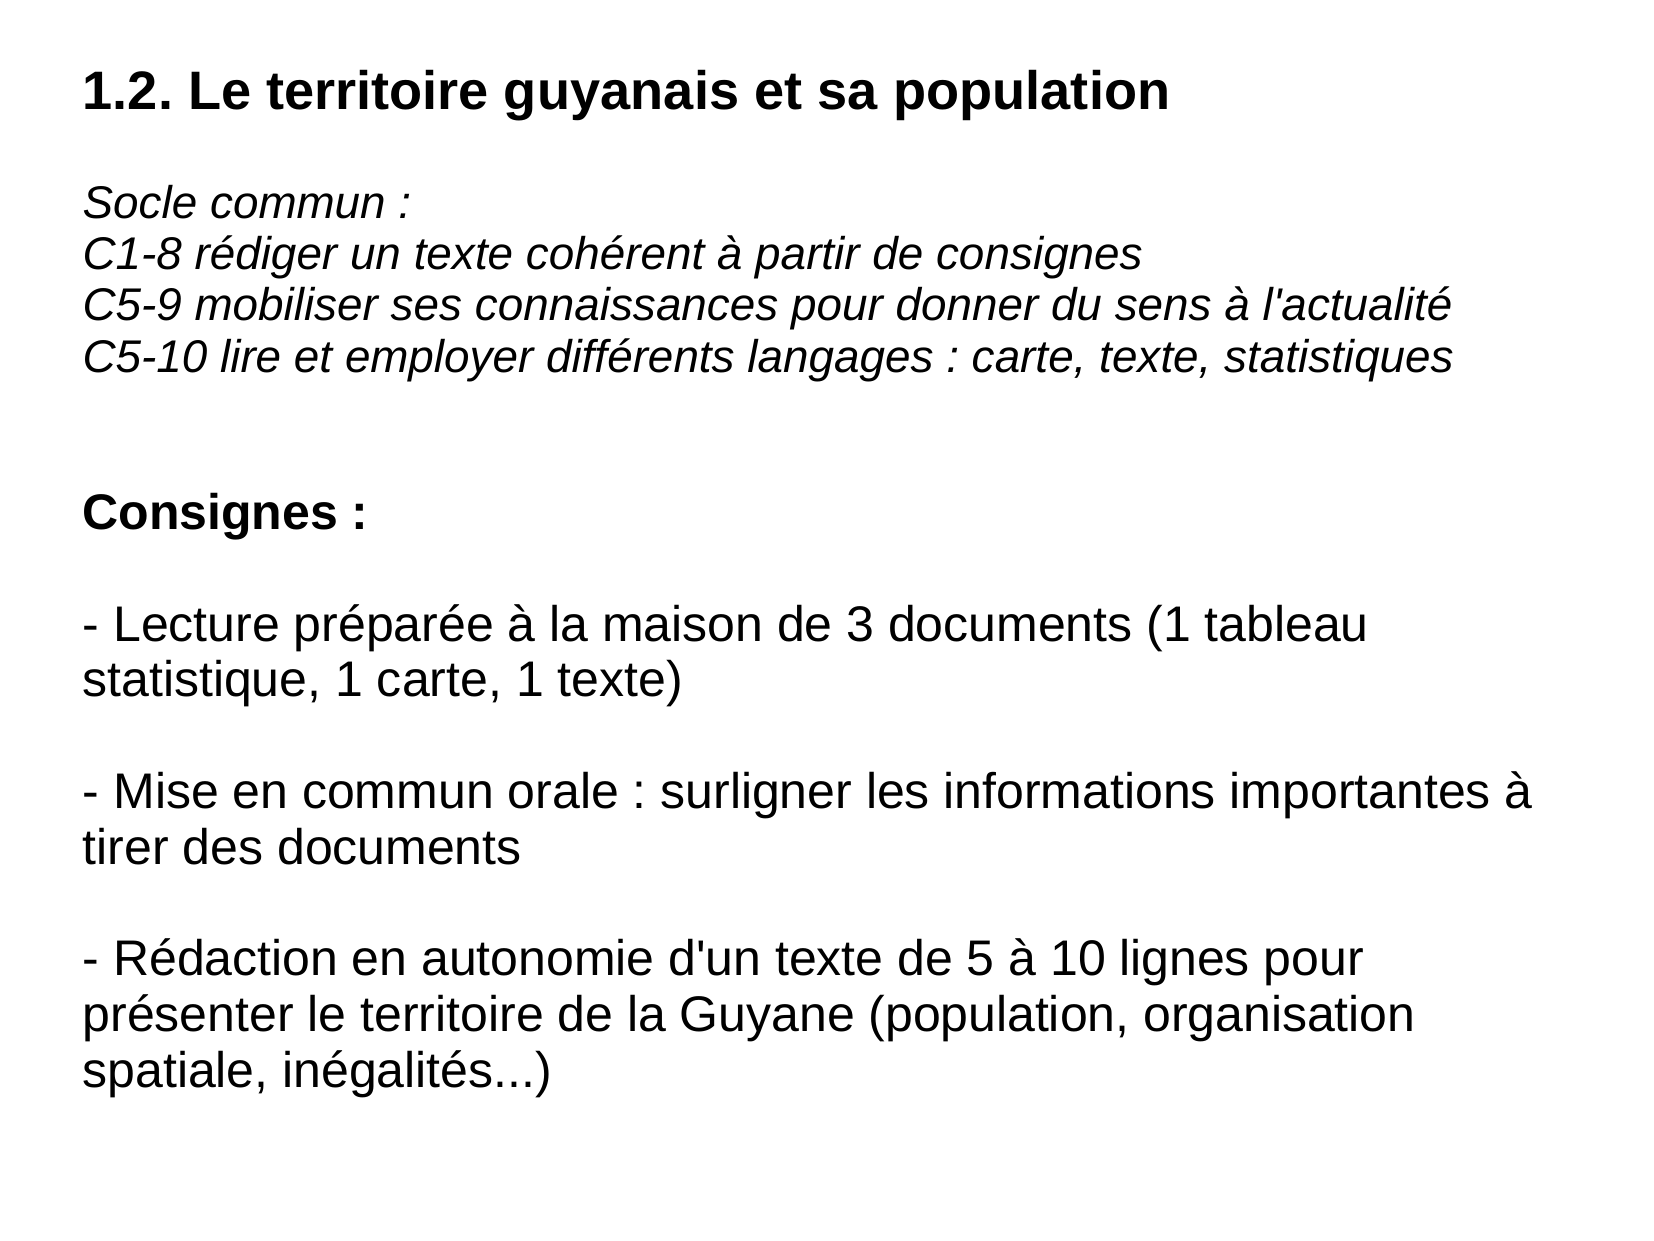

# 1.2. Le territoire guyanais et sa population
Socle commun :
C1-8 rédiger un texte cohérent à partir de consignes
C5-9 mobiliser ses connaissances pour donner du sens à l'actualité
C5-10 lire et employer différents langages : carte, texte, statistiques
Consignes :
- Lecture préparée à la maison de 3 documents (1 tableau statistique, 1 carte, 1 texte)
- Mise en commun orale : surligner les informations importantes à tirer des documents
- Rédaction en autonomie d'un texte de 5 à 10 lignes pour présenter le territoire de la Guyane (population, organisation spatiale, inégalités...)